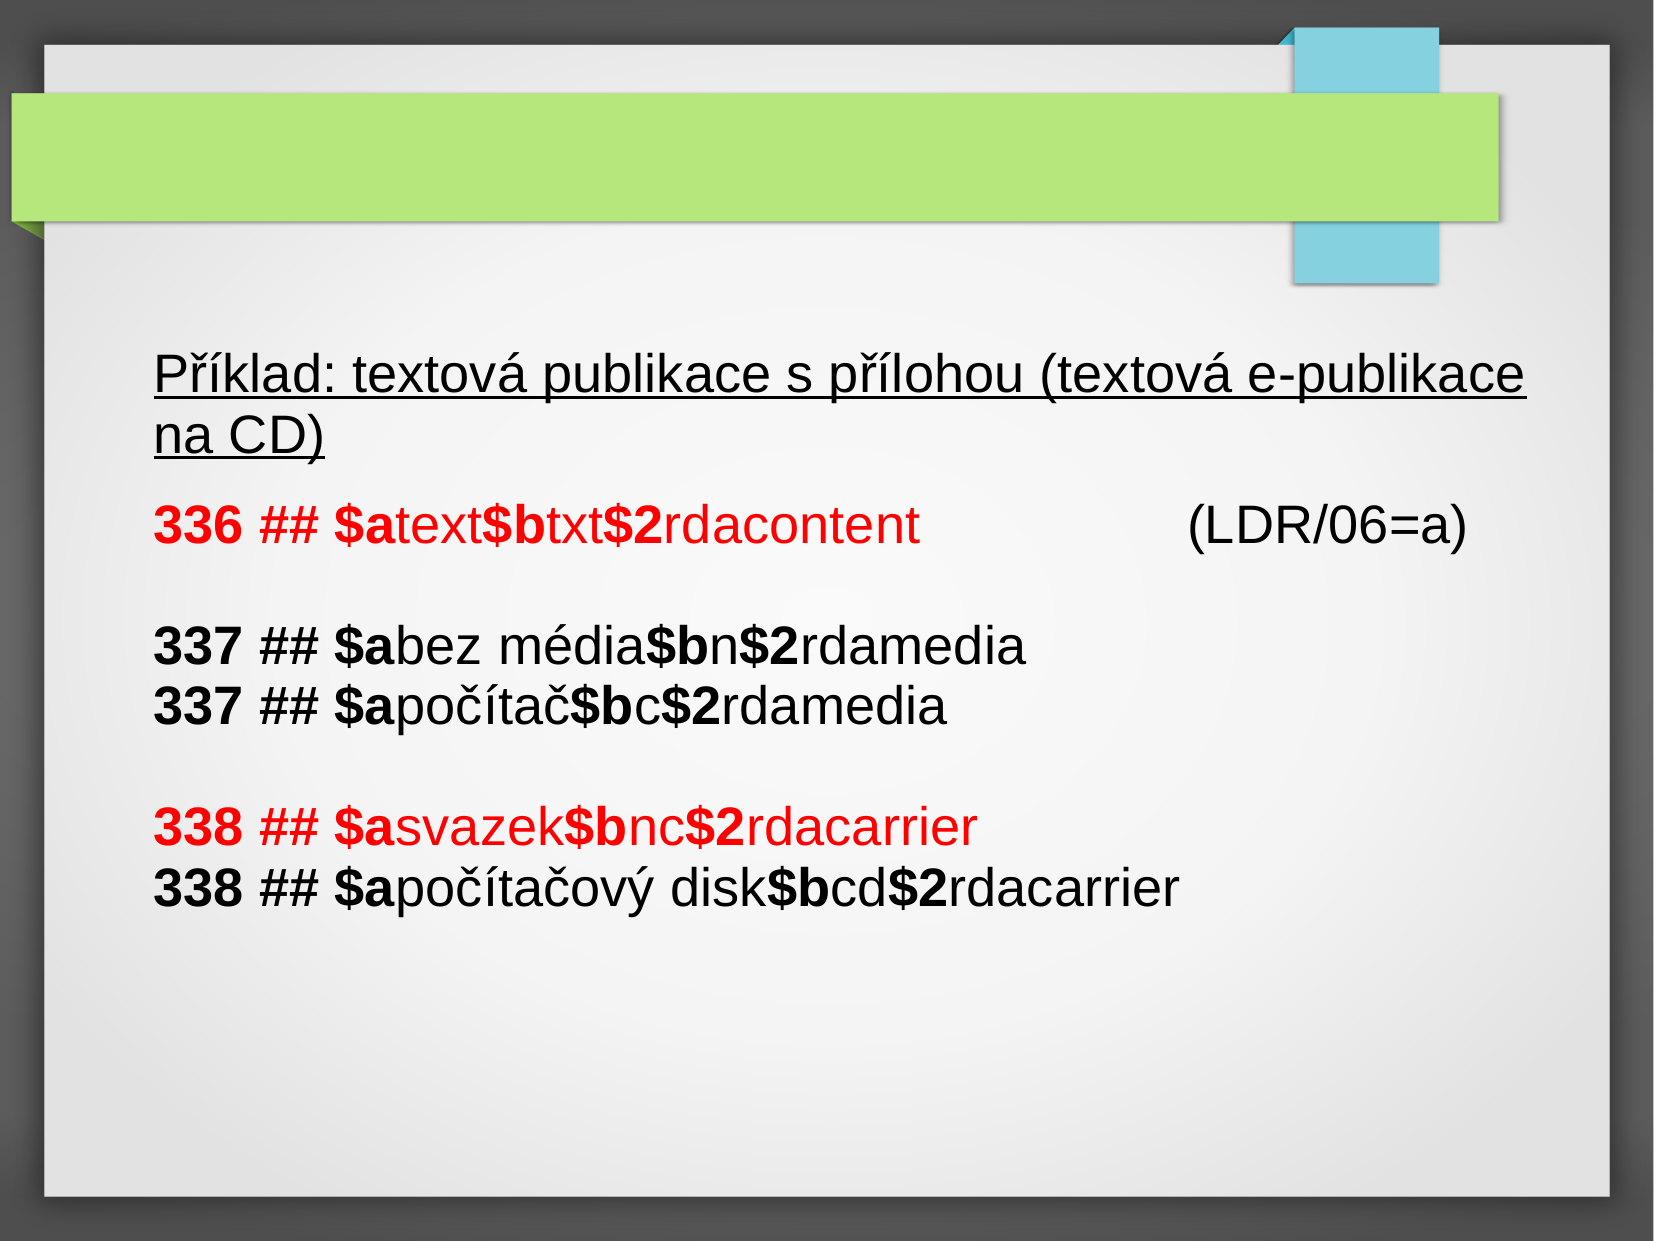

#
Příklad: textová publikace s přílohou (textová e-publikace na CD)
336 ## $atext$btxt$2rdacontent				(LDR/06=a)
337 ## $abez média$bn$2rdamedia
337 ## $apočítač$bc$2rdamedia
338 ## $asvazek$bnc$2rdacarrier
338 ## $apočítačový disk$bcd$2rdacarrier